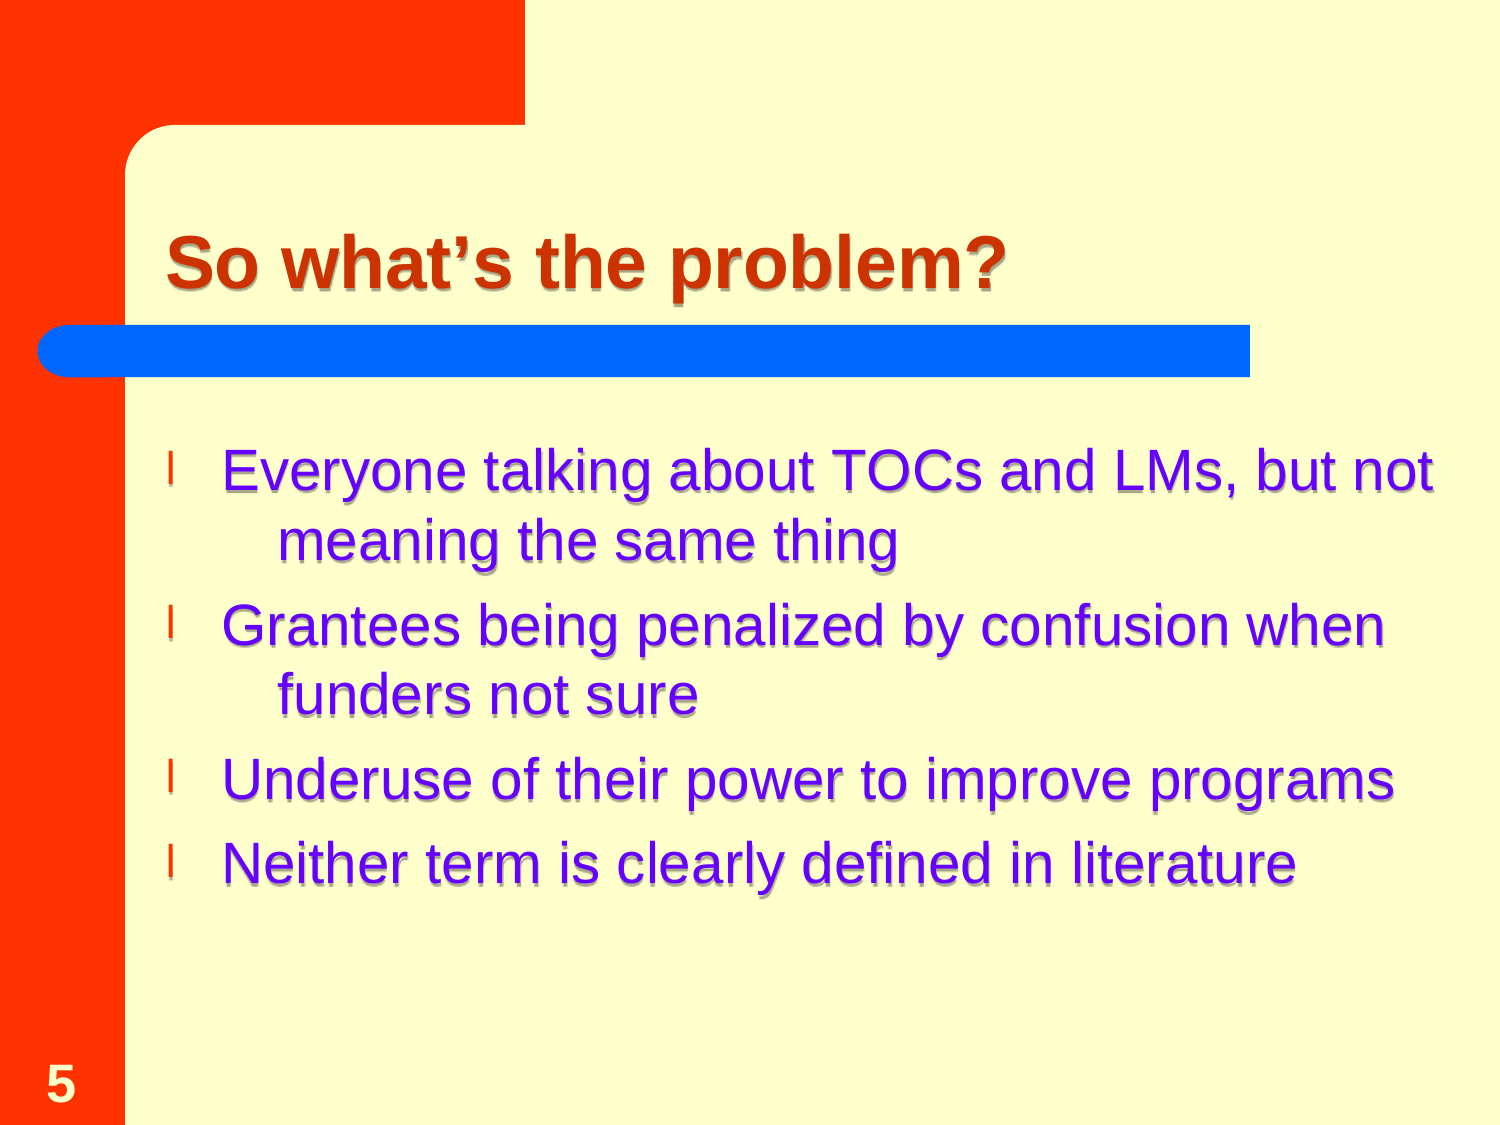

# So what’s the problem?
Everyone talking about TOCs and LMs, but not meaning the same thing
Grantees being penalized by confusion when funders not sure
Underuse of their power to improve programs
Neither term is clearly defined in literature